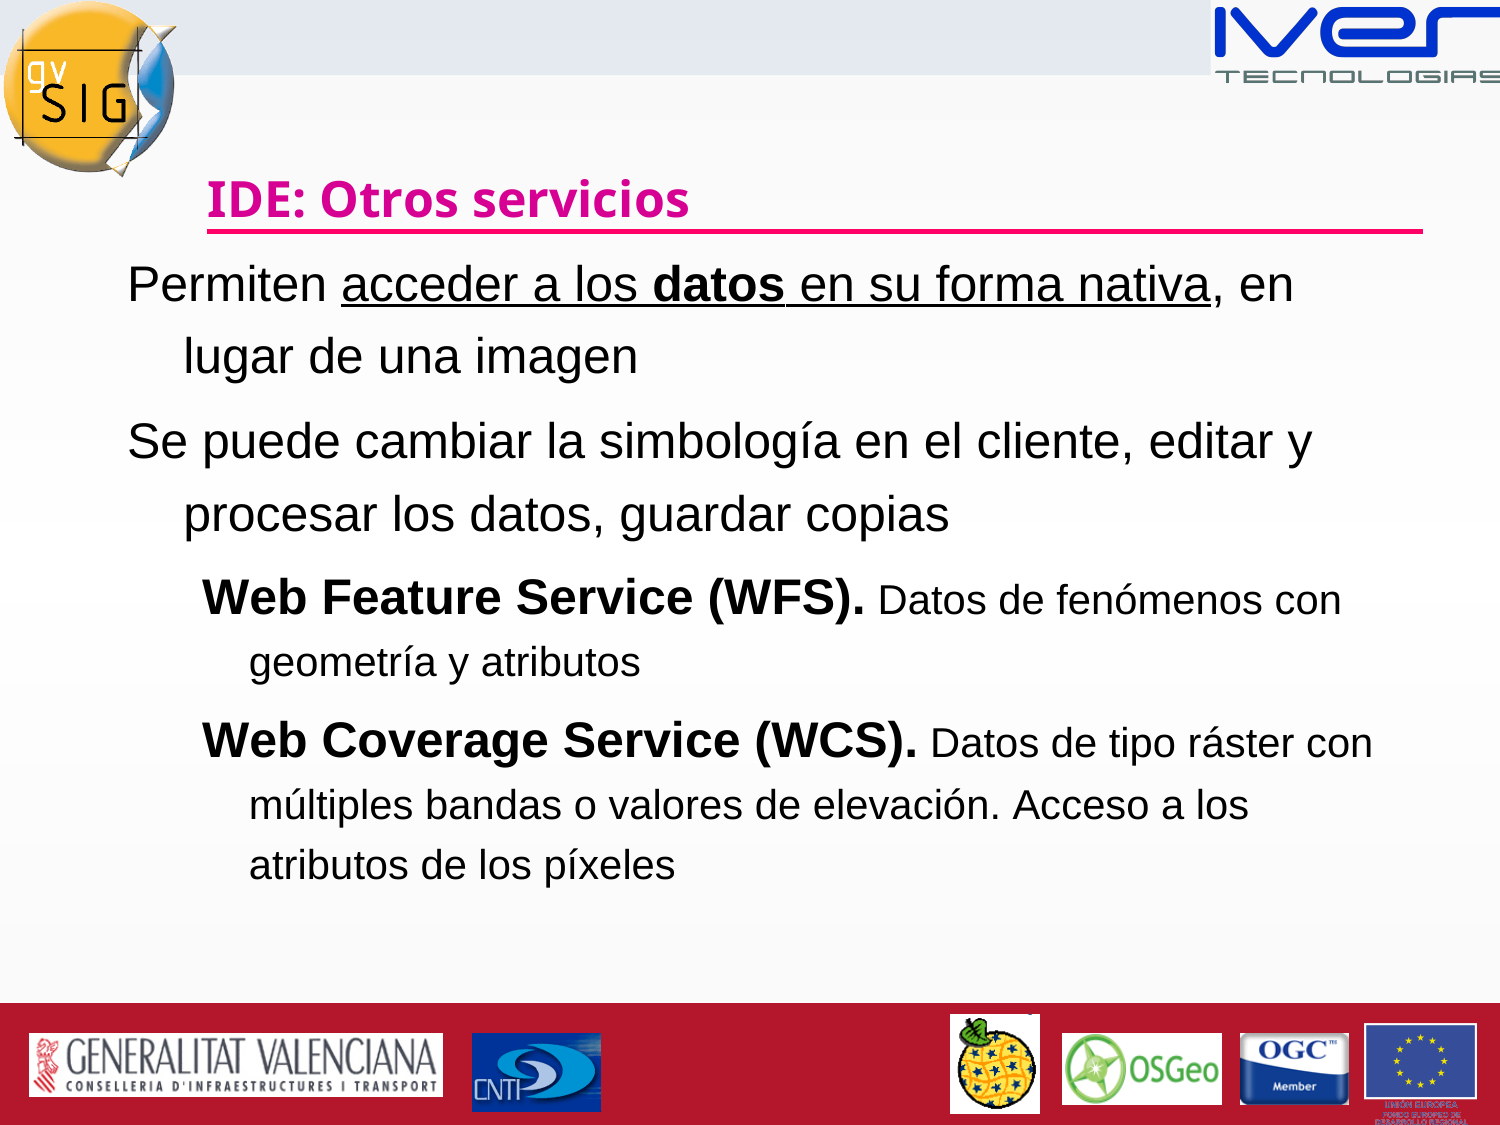

IDE: Otros servicios
Permiten acceder a los datos en su forma nativa, en lugar de una imagen
Se puede cambiar la simbología en el cliente, editar y procesar los datos, guardar copias
Web Feature Service (WFS). Datos de fenómenos con geometría y atributos
Web Coverage Service (WCS). Datos de tipo ráster con múltiples bandas o valores de elevación. Acceso a los atributos de los píxeles